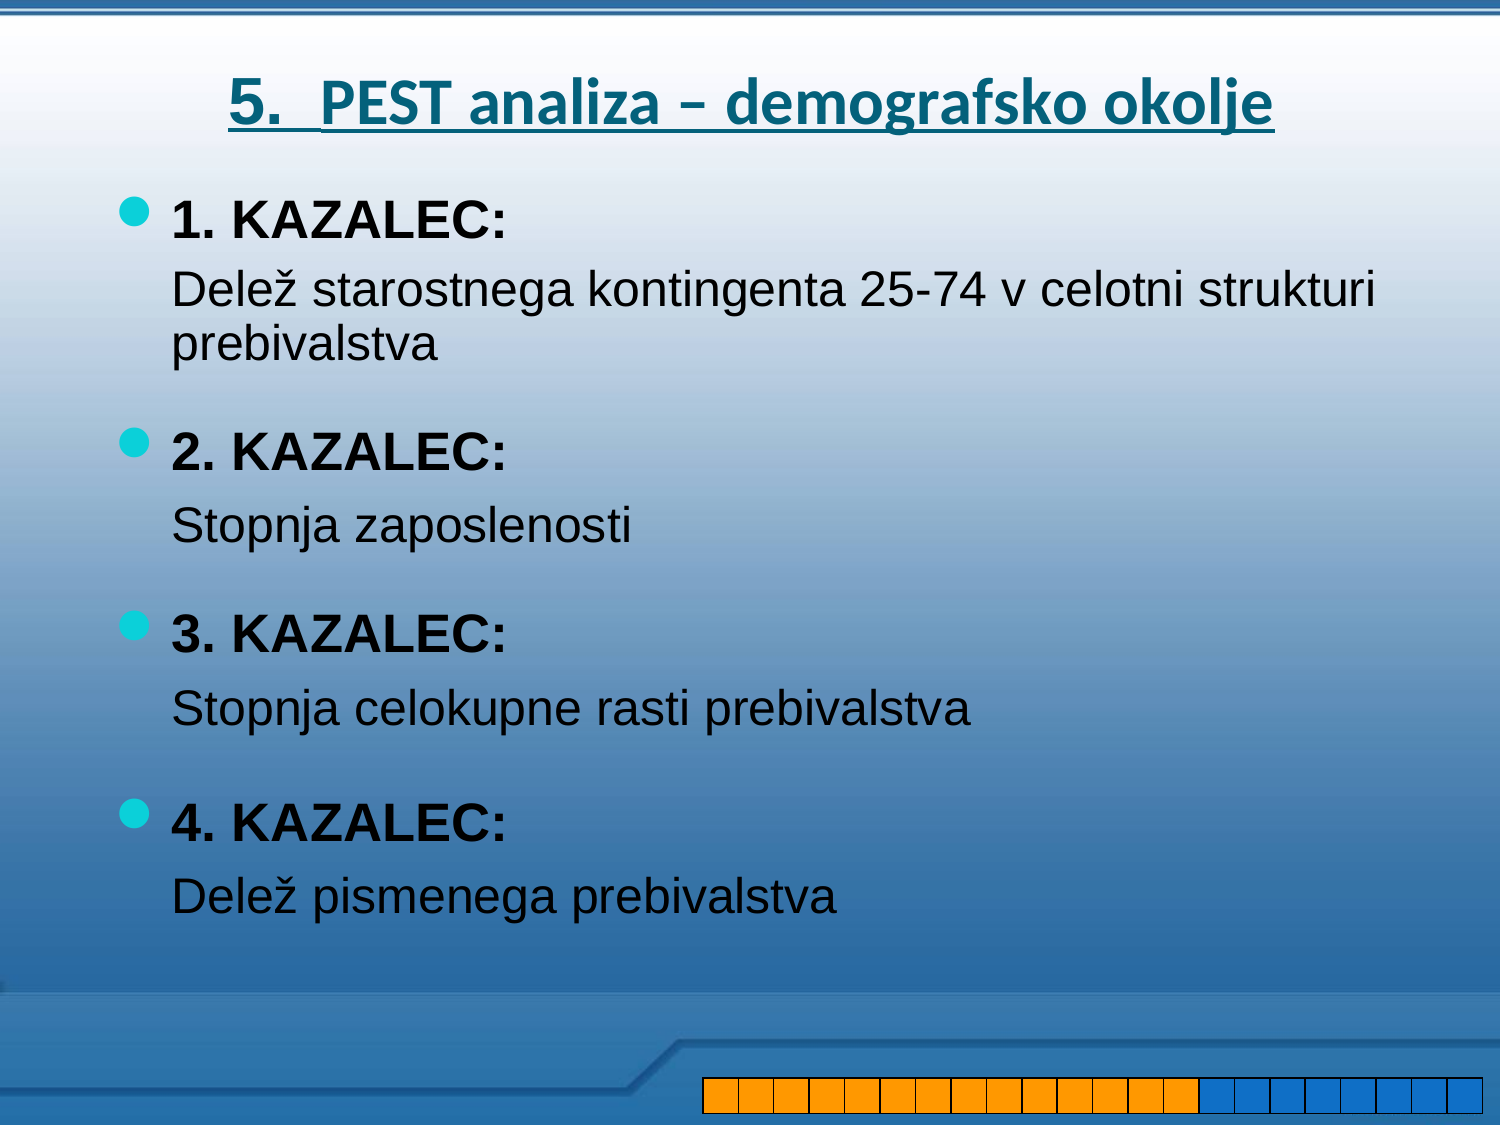

5. PEST analiza – demografsko okolje
# 1. KAZALEC:
	Delež starostnega kontingenta 25-74 v celotni strukturi prebivalstva
2. KAZALEC:
	Stopnja zaposlenosti
3. KAZALEC:
	Stopnja celokupne rasti prebivalstva
4. KAZALEC:
	Delež pismenega prebivalstva